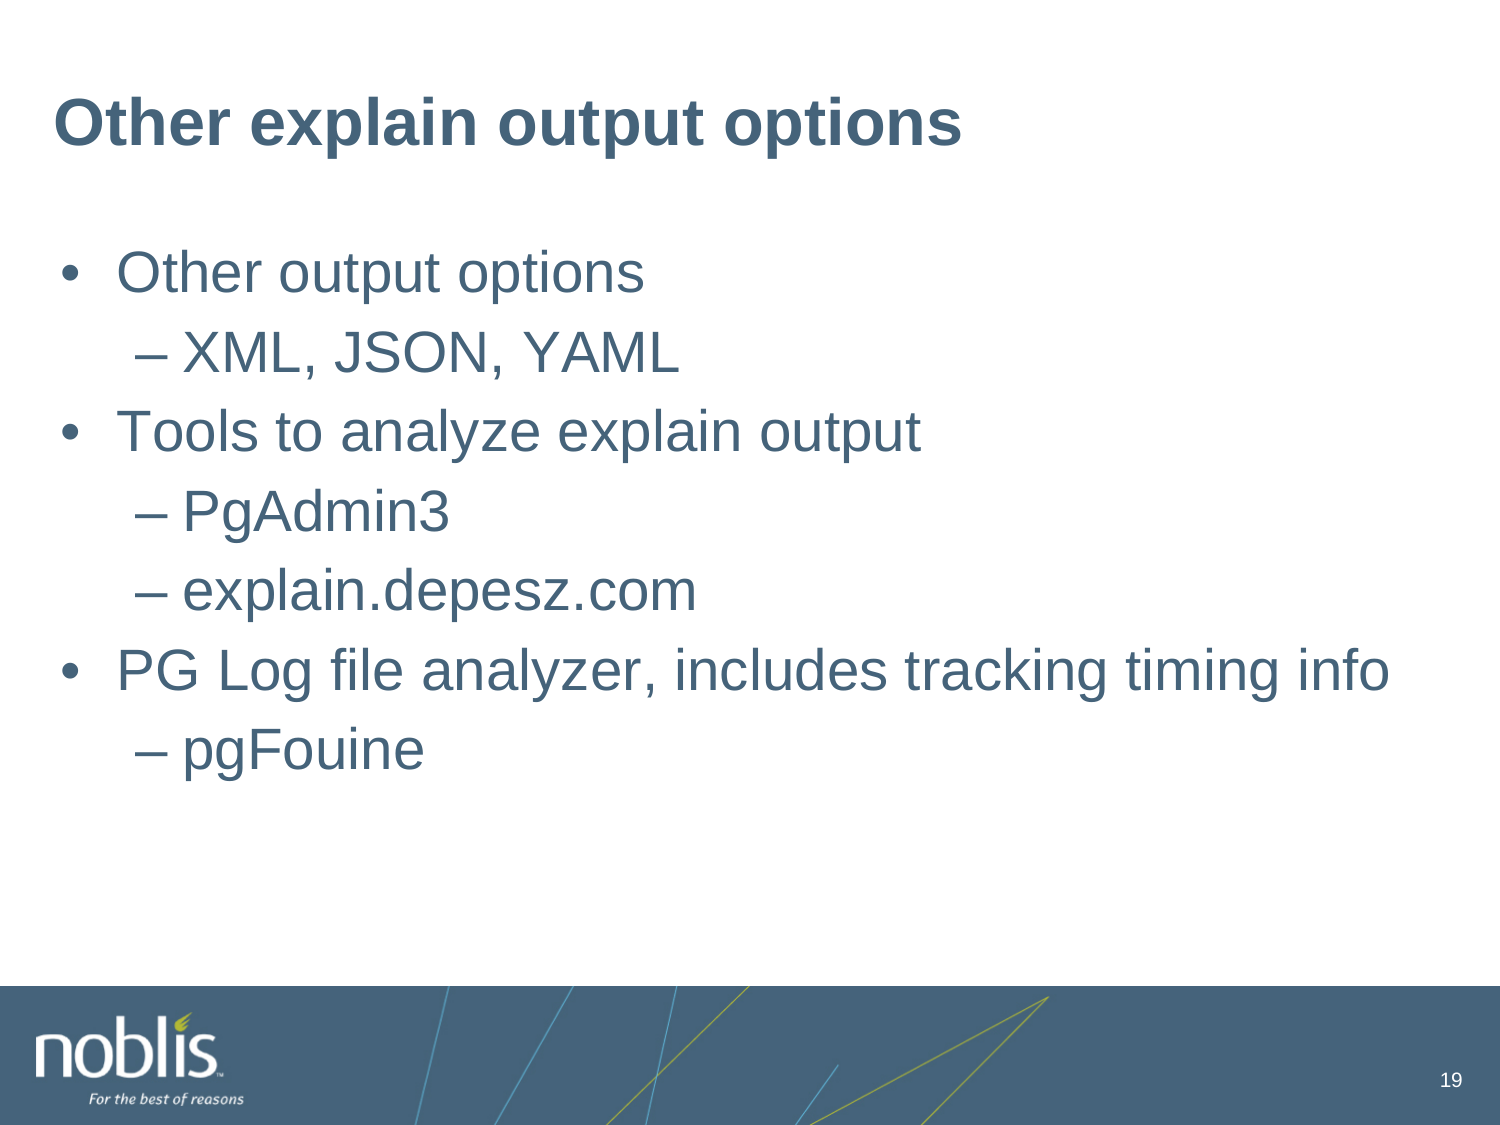

# Other explain output options
Other output options
XML, JSON, YAML
Tools to analyze explain output
PgAdmin3
explain.depesz.com
PG Log file analyzer, includes tracking timing info
pgFouine